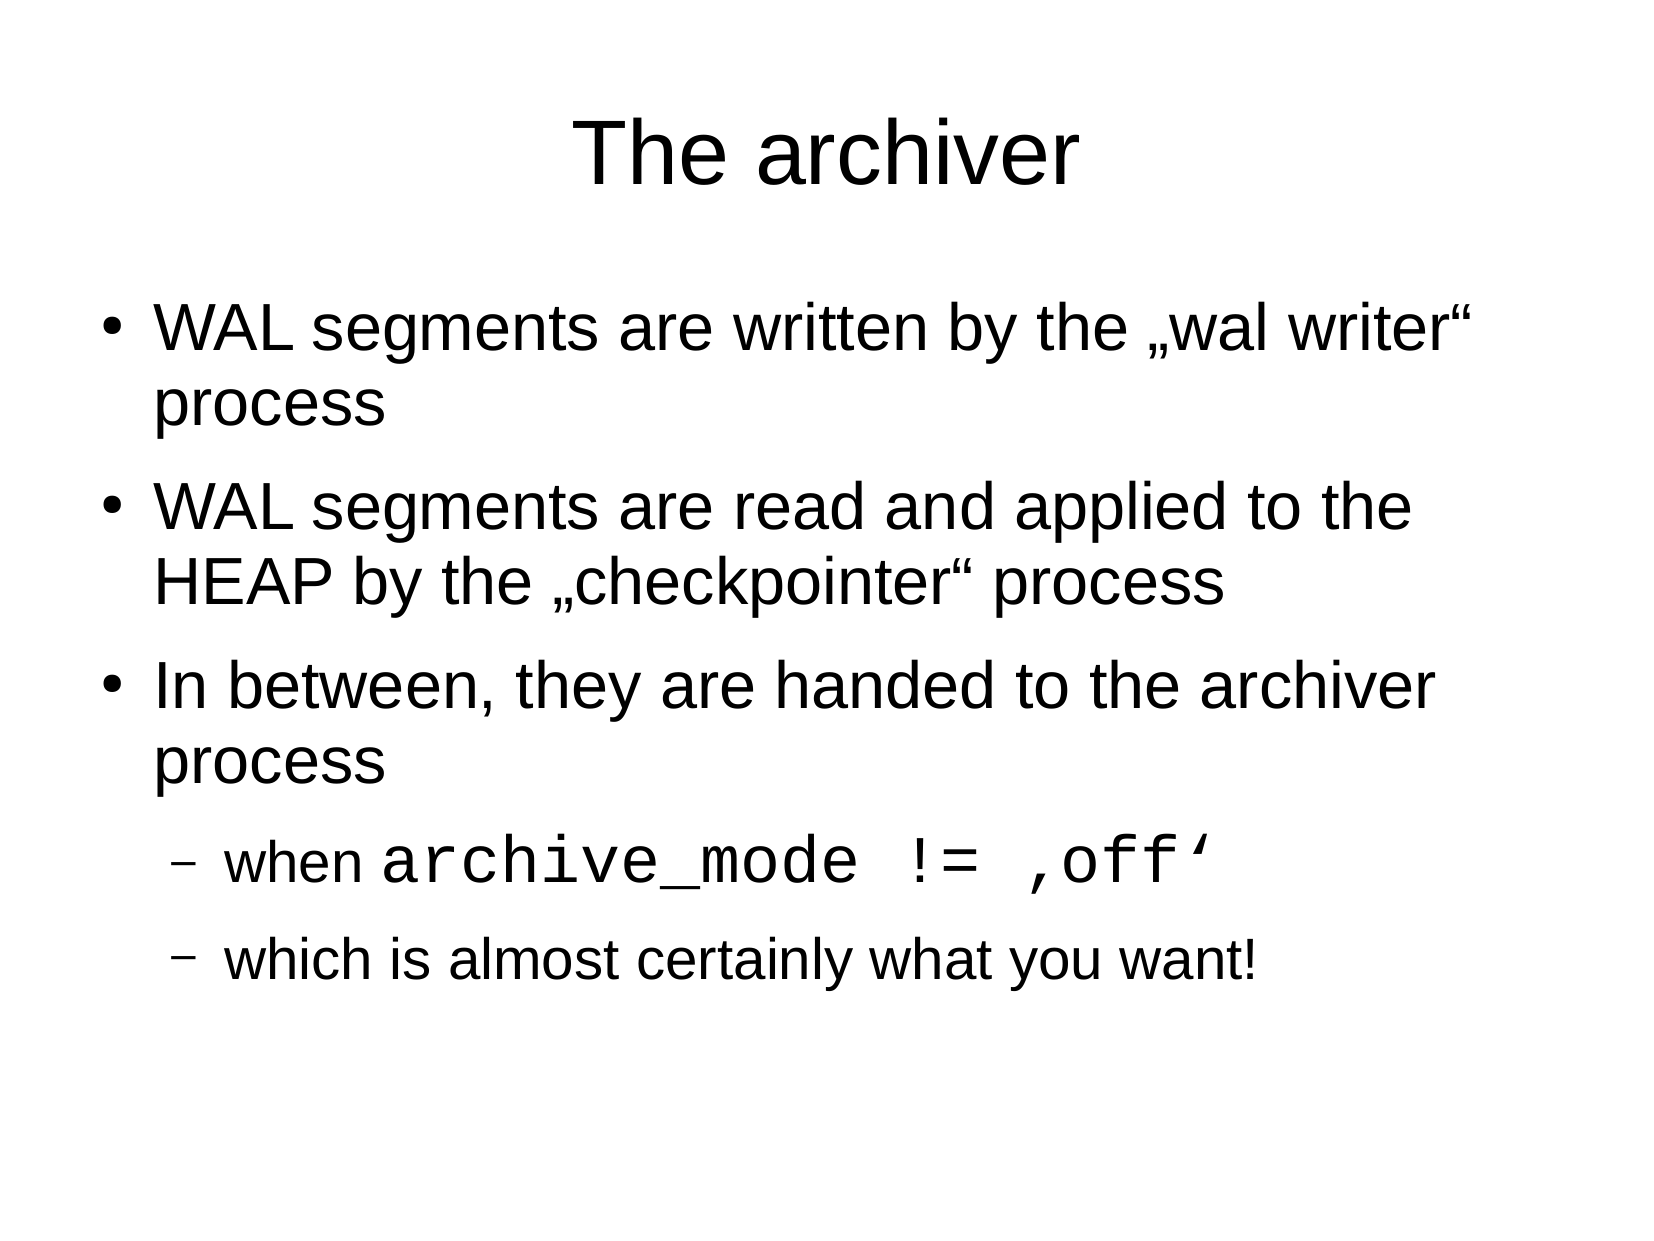

# The archiver
WAL segments are written by the „wal writer“ process
WAL segments are read and applied to the HEAP by the „checkpointer“ process
In between, they are handed to the archiver process
when archive_mode != ‚off‘
which is almost certainly what you want!